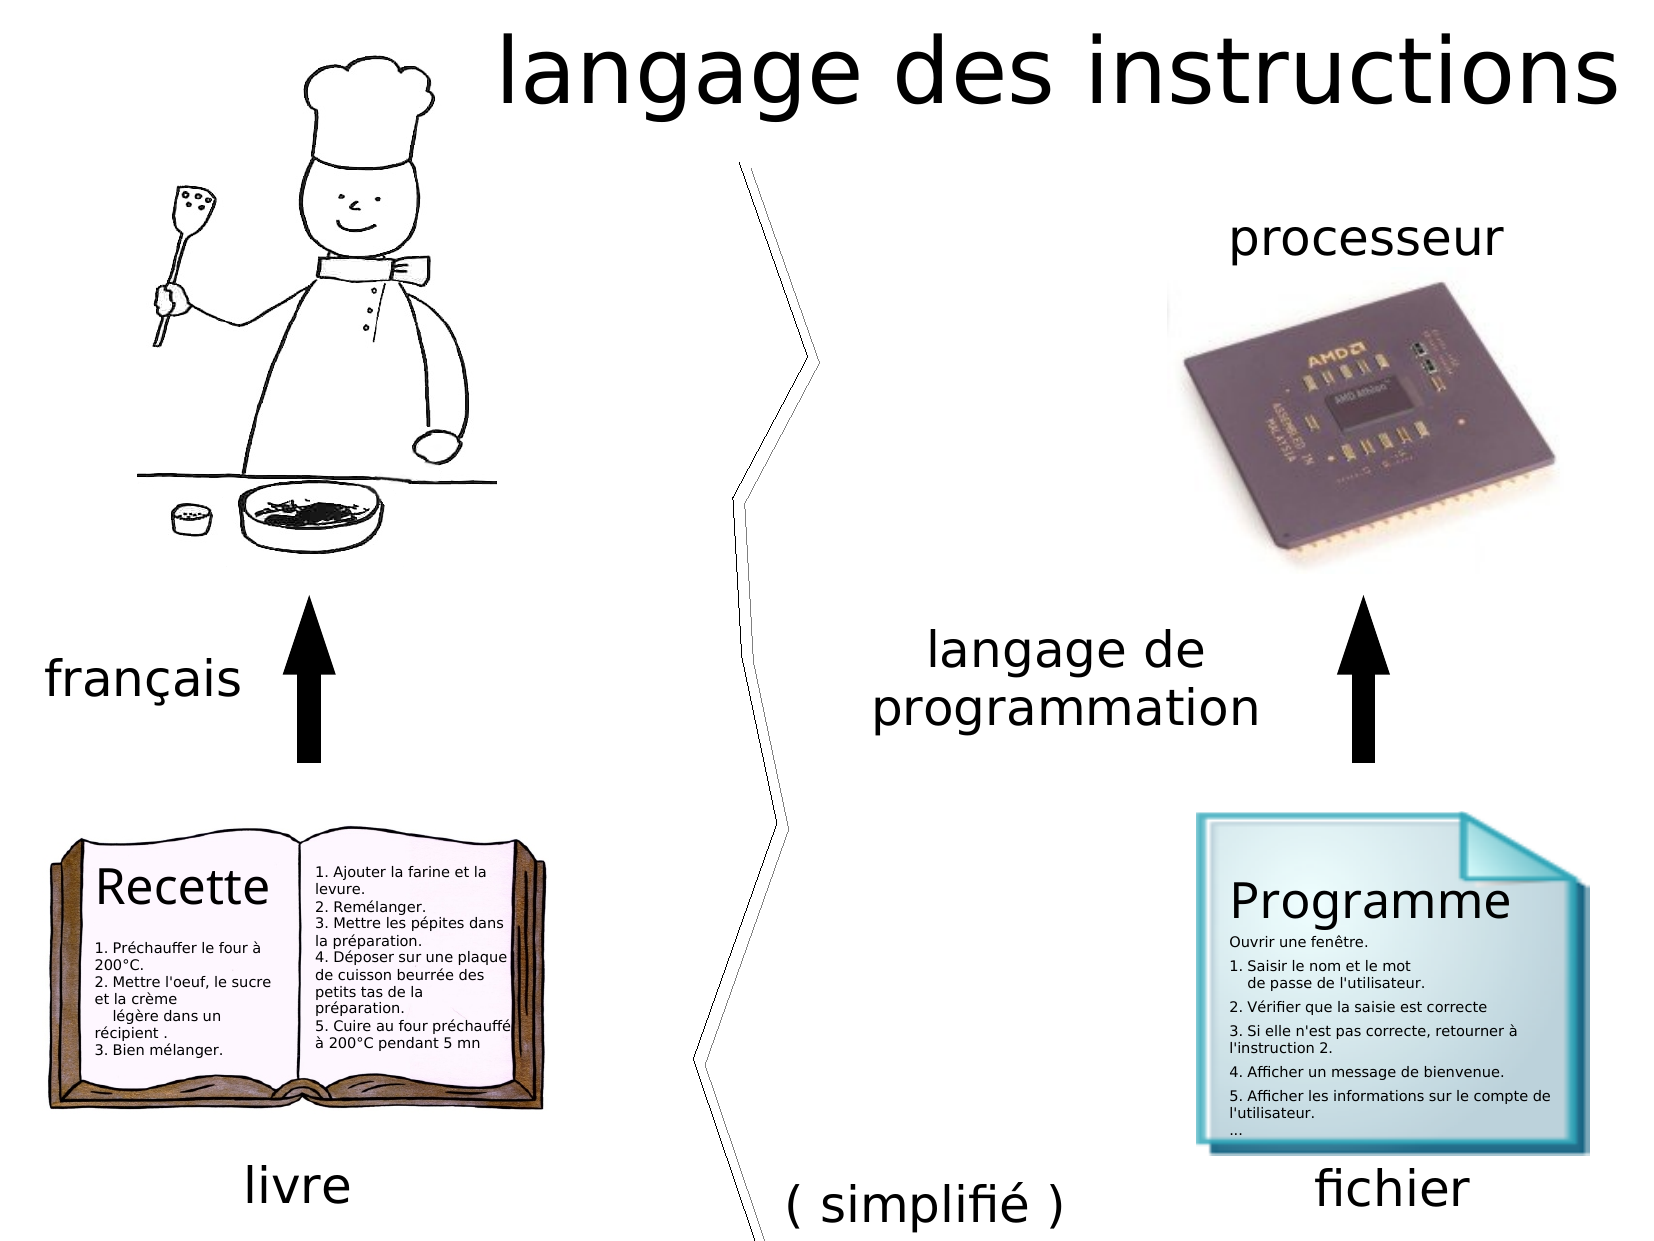

# langage des instructions
processeur
langage de programmation
français
Recette
 Préchauffer le four à 200°C.
 Mettre l'oeuf, le sucre et la crème
 légère dans un récipient .
 Bien mélanger.
 Ajouter la farine et la levure.
 Remélanger.
 Mettre les pépites dans la préparation.
 Déposer sur une plaque de cuisson beurrée des petits tas de la préparation.
 Cuire au four préchauffé à 200°C pendant 5 mn
Programme Ouvrir une fenêtre.
 Saisir le nom et le mot
 de passe de l'utilisateur.
 Vérifier que la saisie est correcte
 Si elle n'est pas correcte, retourner à l'instruction 2.
 Afficher un message de bienvenue.
 Afficher les informations sur le compte de l'utilisateur.
...
livre
fichier
( simplifié )